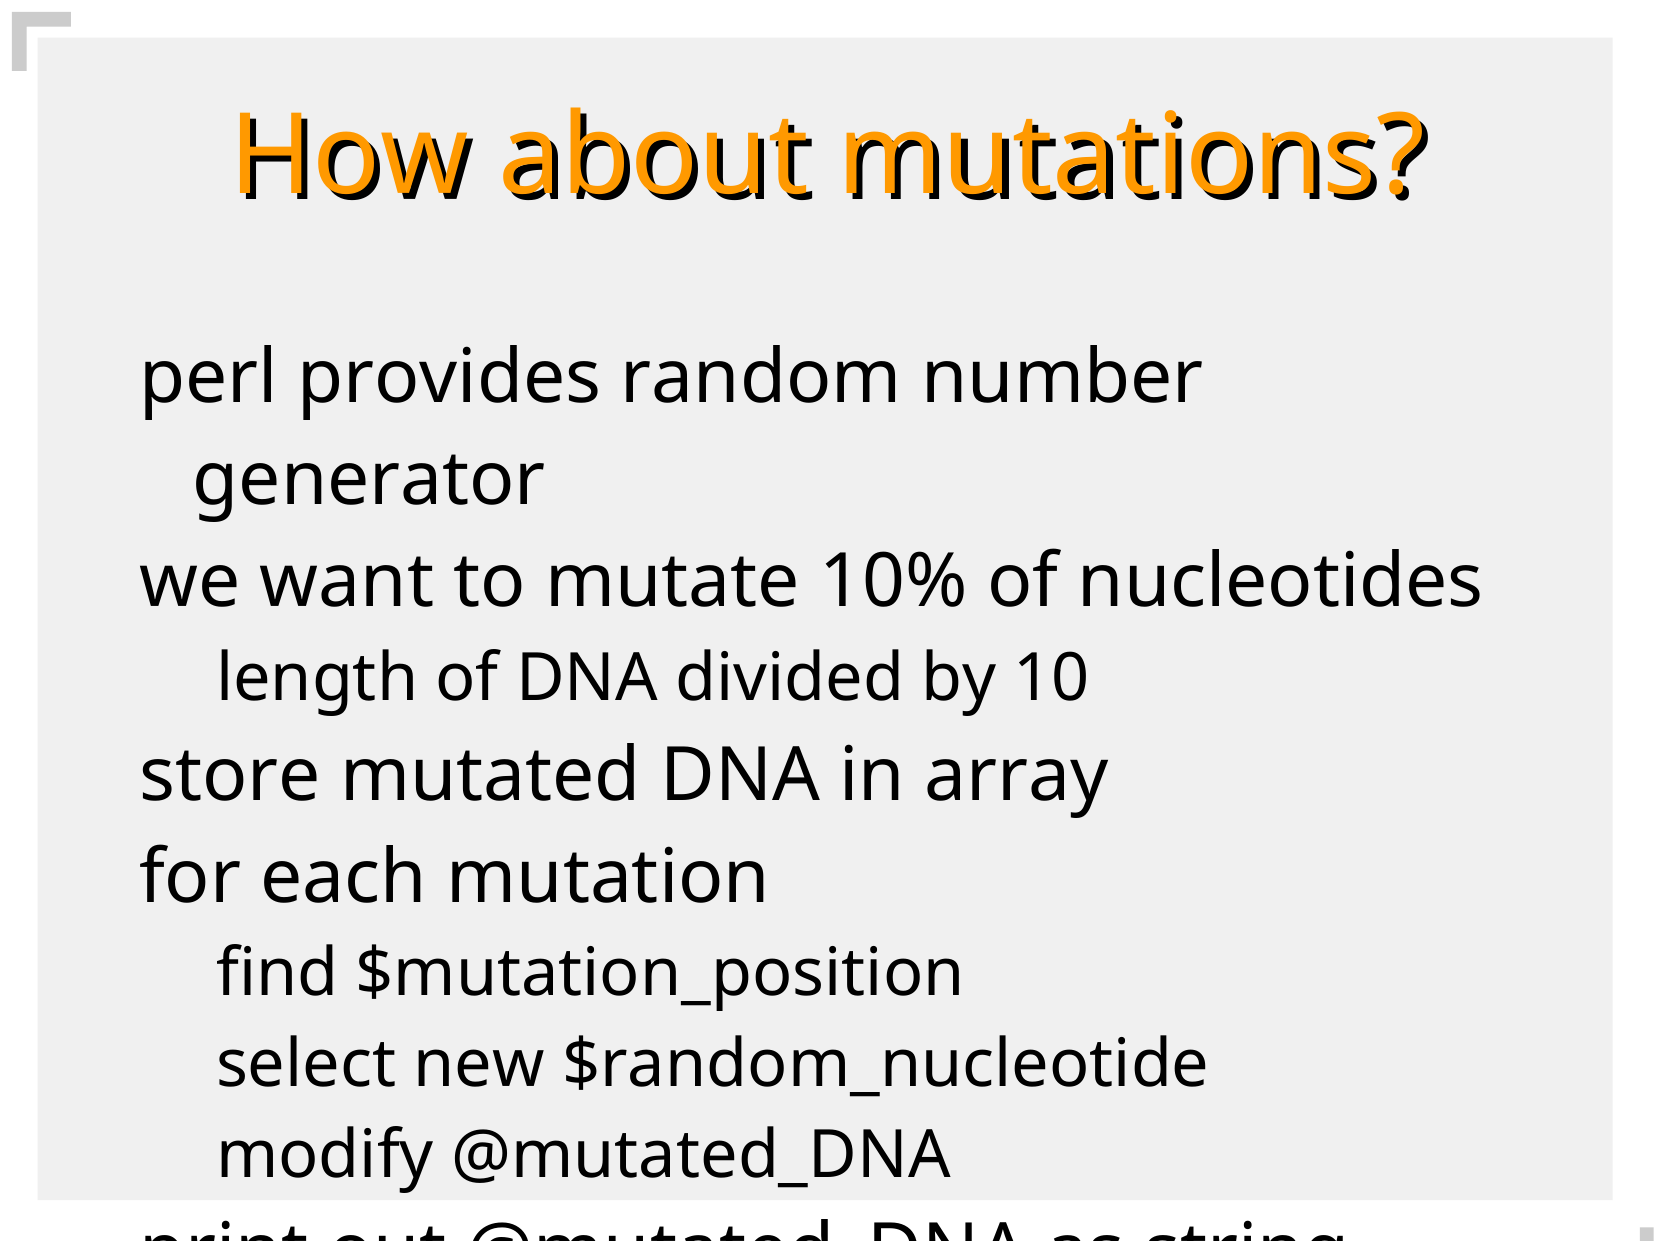

# How about mutations?
perl provides random number generator
we want to mutate 10% of nucleotides
length of DNA divided by 10
store mutated DNA in array
for each mutation
find $mutation_position
select new $random_nucleotide
modify @mutated_DNA
print out @mutated_DNA as string